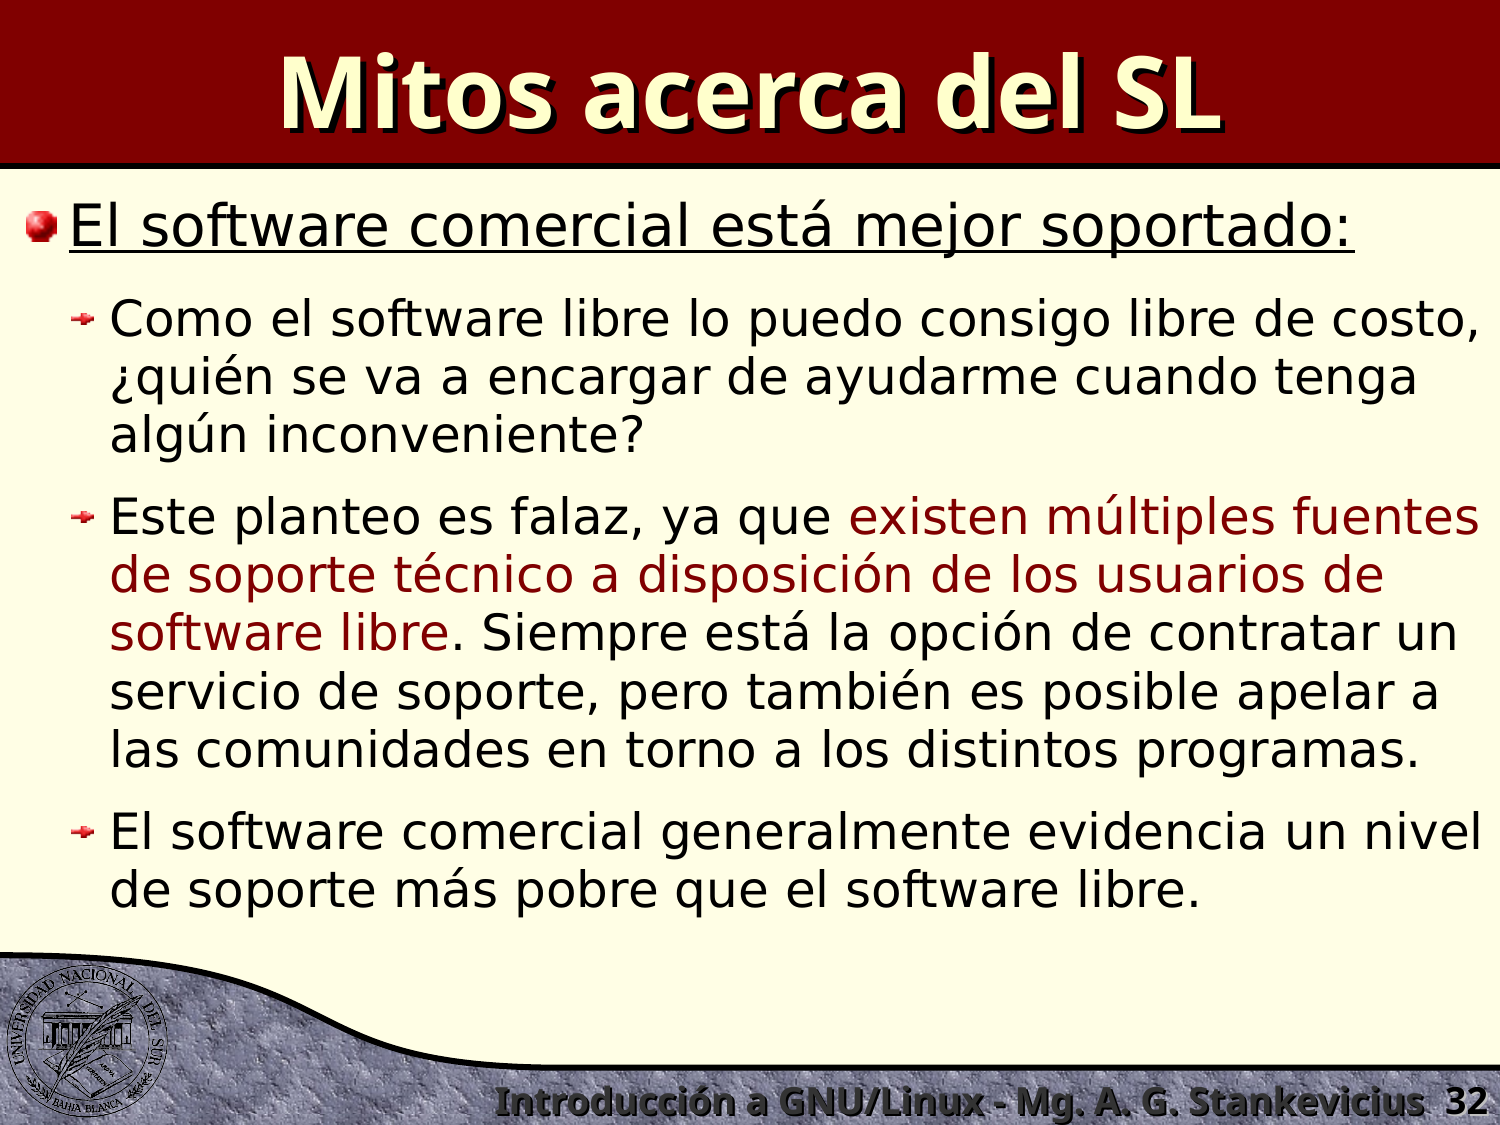

# Mitos acerca del SL
El software comercial está mejor soportado:
Como el software libre lo puedo consigo libre de costo, ¿quién se va a encargar de ayudarme cuando tenga algún inconveniente?
Este planteo es falaz, ya que existen múltiples fuentes de soporte técnico a disposición de los usuarios de software libre. Siempre está la opción de contratar un servicio de soporte, pero también es posible apelar a las comunidades en torno a los distintos programas.
El software comercial generalmente evidencia un nivel de soporte más pobre que el software libre.
32